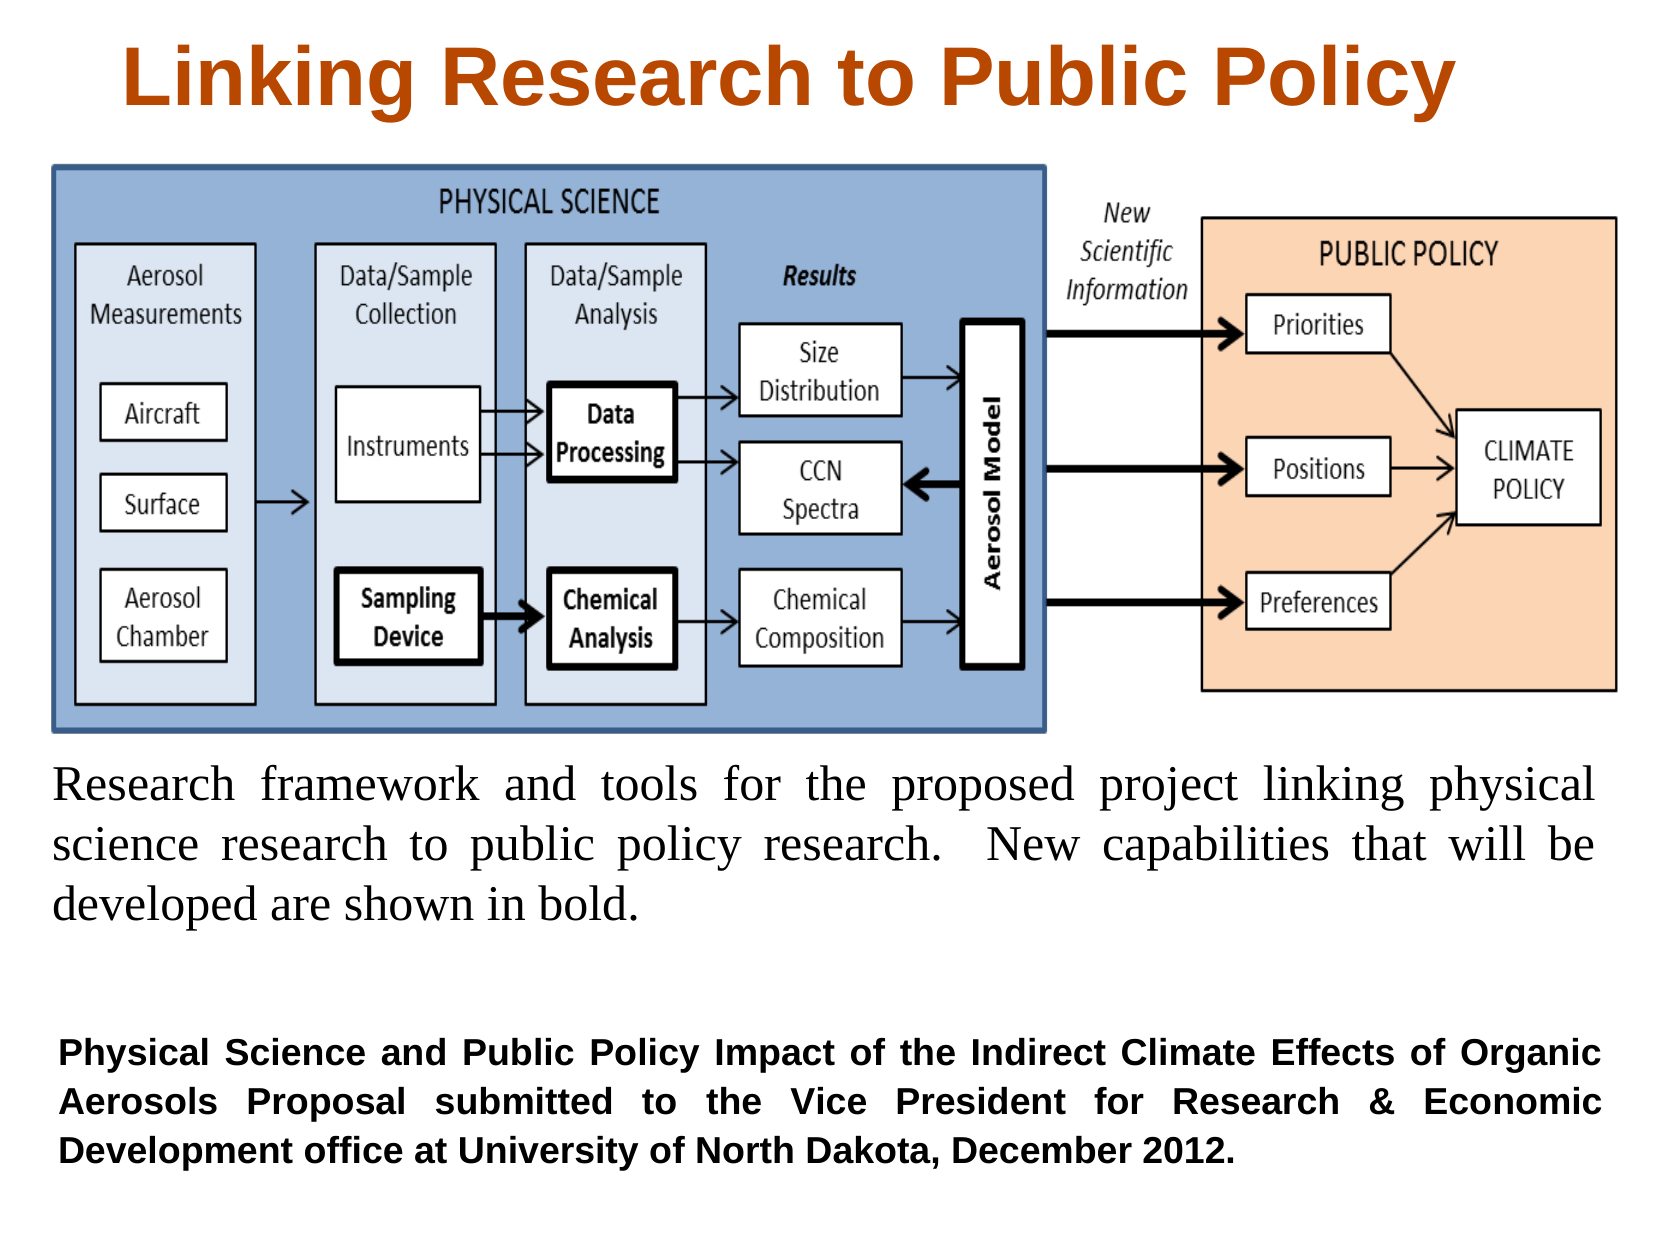

# Linking Research to Public Policy
Research framework and tools for the proposed project linking physical science research to public policy research. New capabilities that will be developed are shown in bold.
Physical Science and Public Policy Impact of the Indirect Climate Effects of Organic Aerosols Proposal submitted to the Vice President for Research & Economic Development office at University of North Dakota, December 2012.